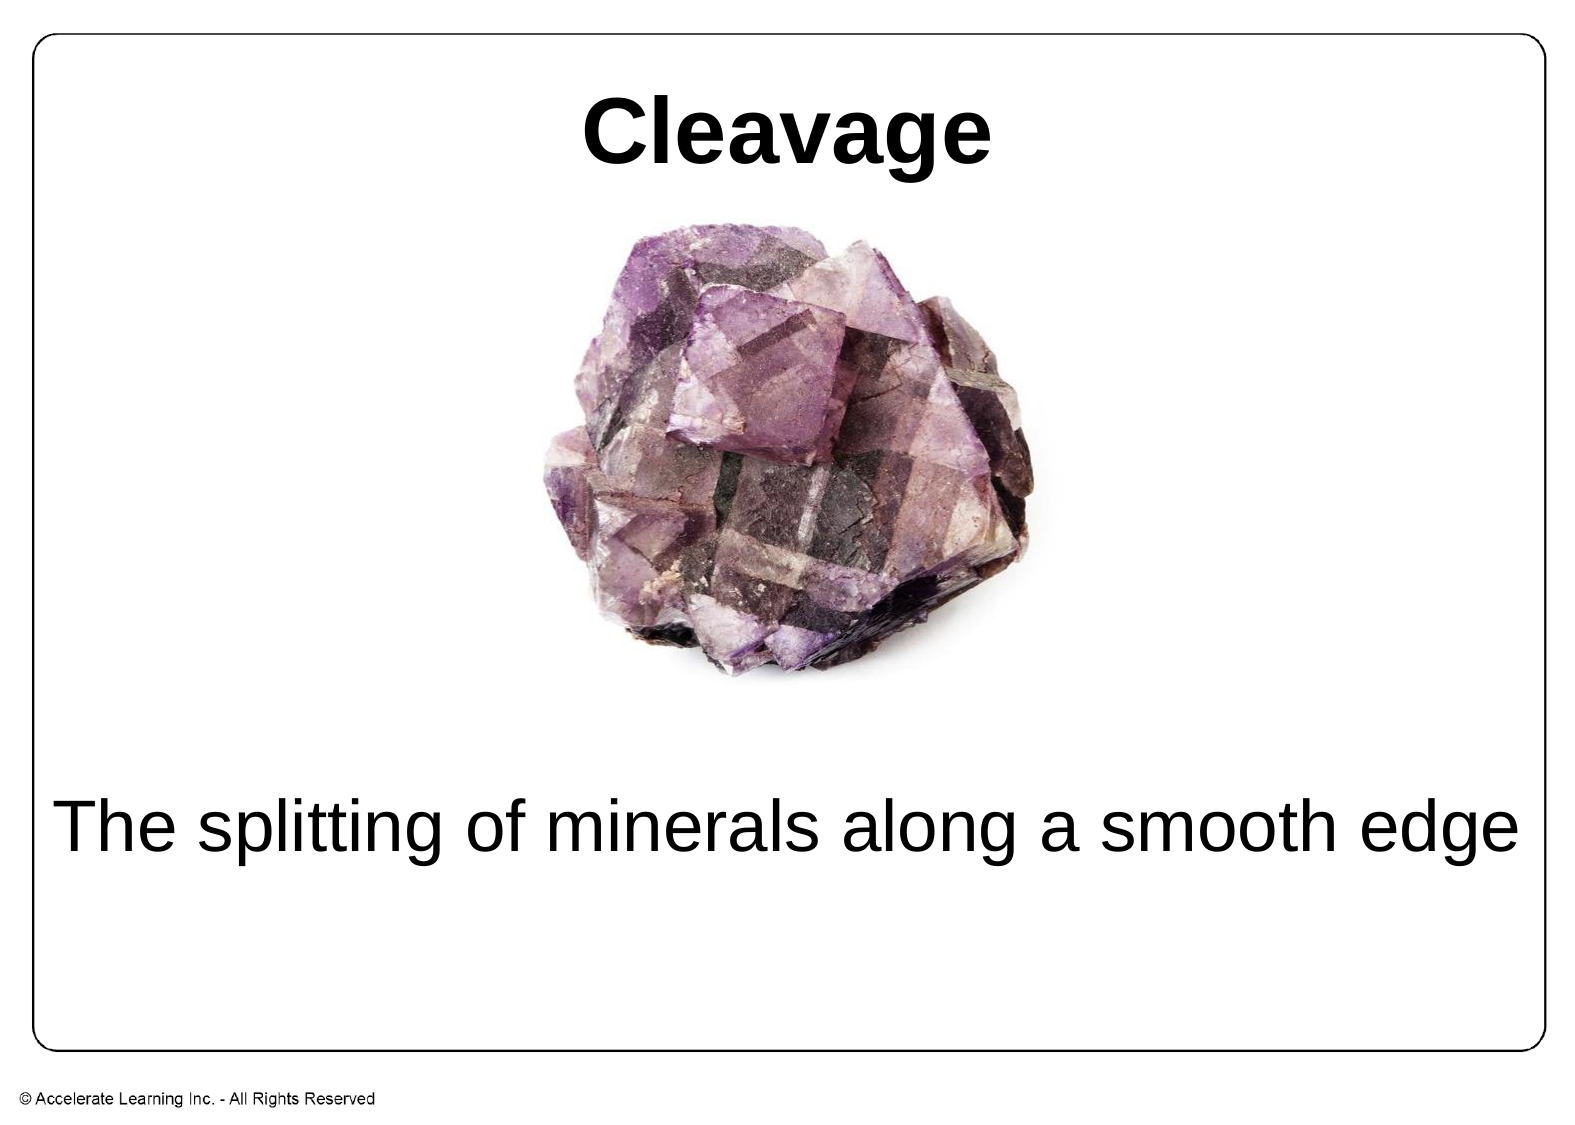

Cleavage
The splitting of minerals along a smooth edge